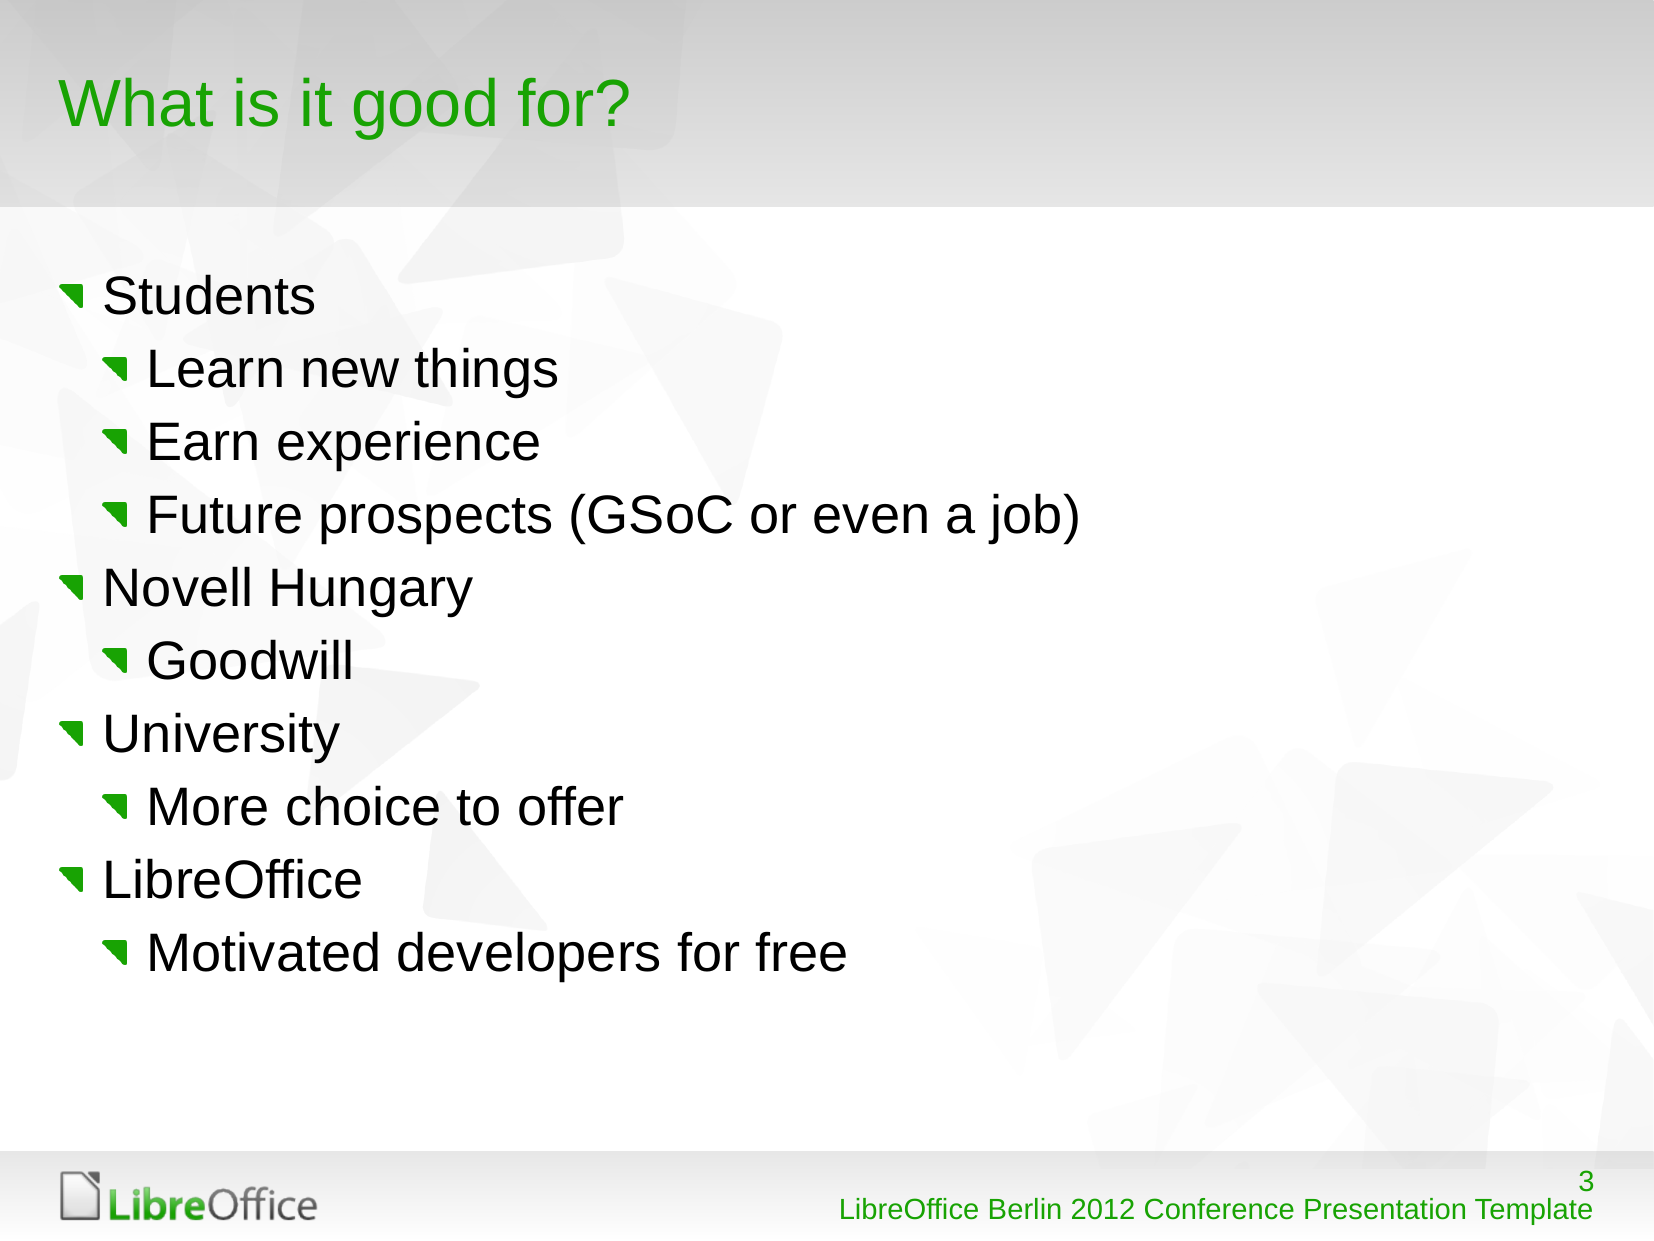

# What is it good for?
Students
Learn new things
Earn experience
Future prospects (GSoC or even a job)
Novell Hungary
Goodwill
University
More choice to offer
LibreOffice
Motivated developers for free
3
LibreOffice Berlin 2012 Conference Presentation Template